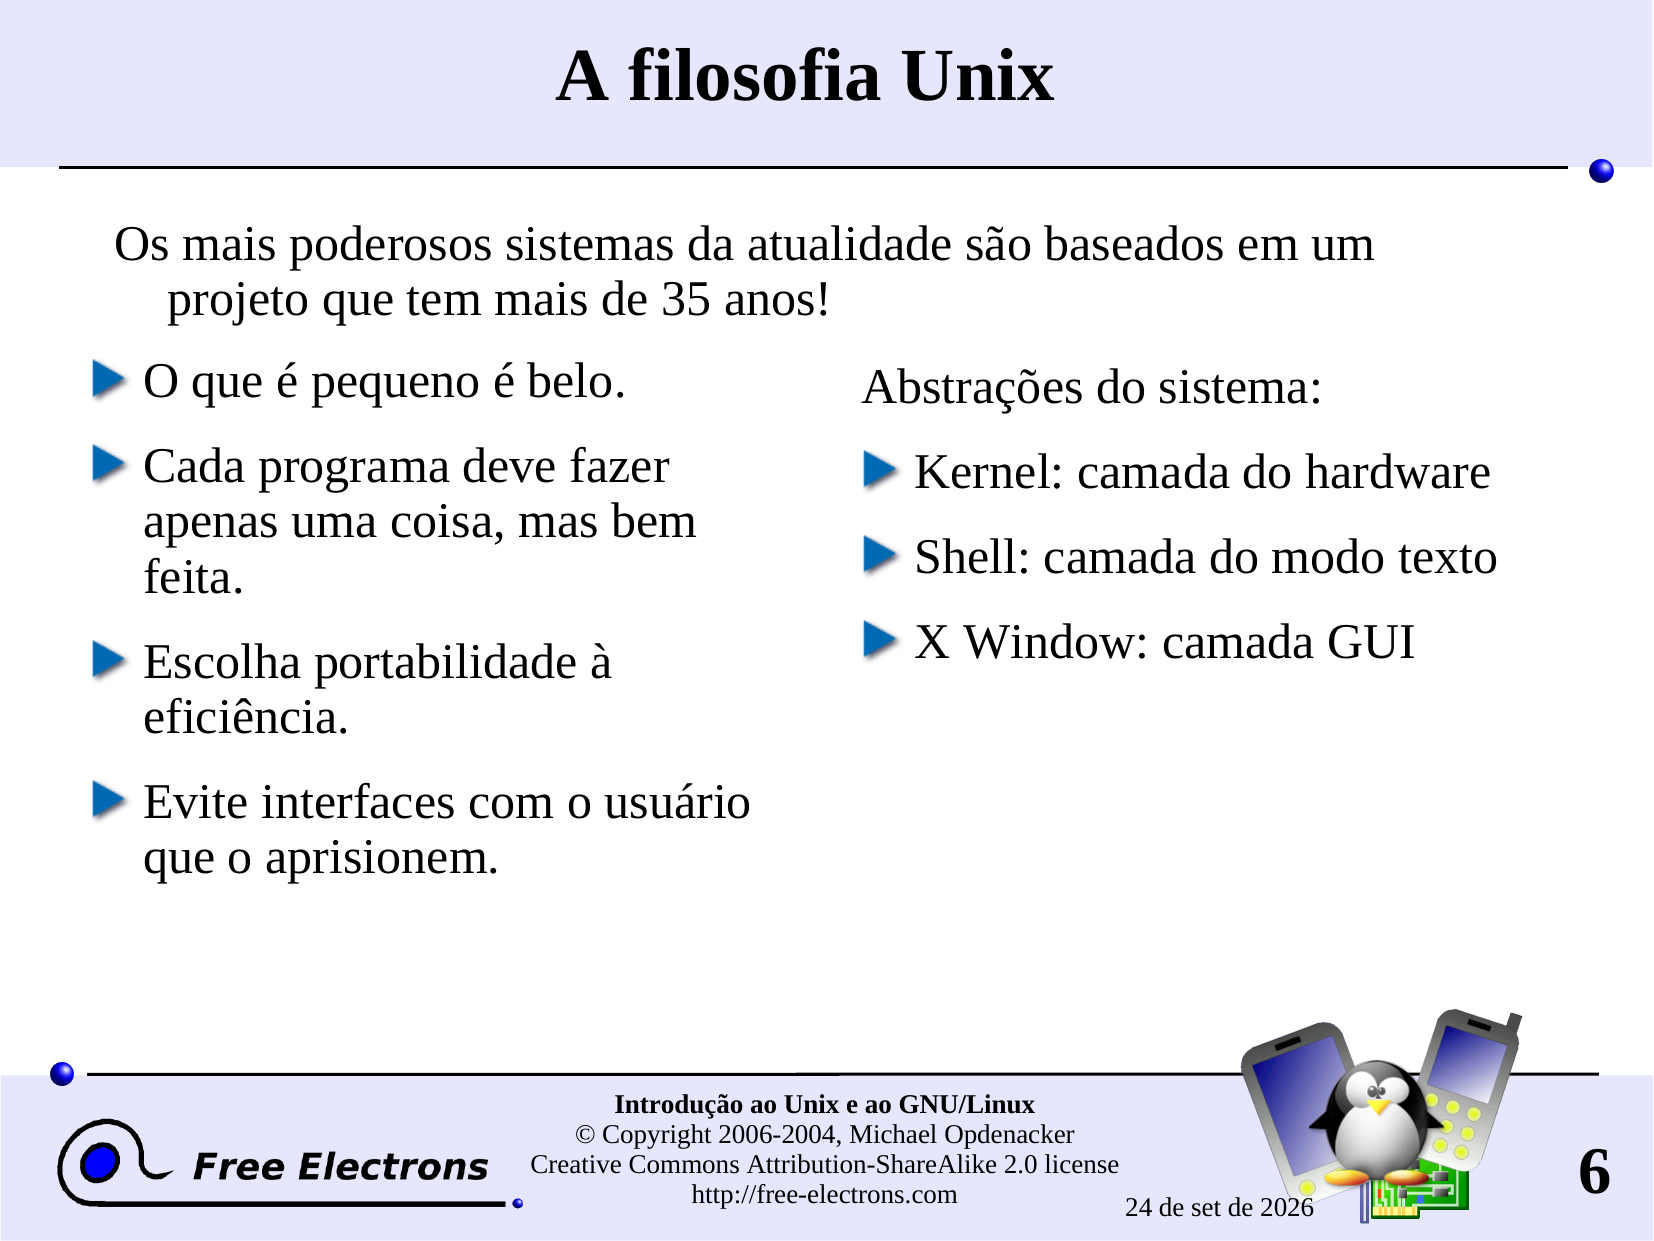

# A filosofia Unix
Os mais poderosos sistemas da atualidade são baseados em um projeto que tem mais de 35 anos!
O que é pequeno é belo.
Cada programa deve fazer apenas uma coisa, mas bem feita.
Escolha portabilidade à eficiência.
Evite interfaces com o usuário que o aprisionem.
Abstrações do sistema:
Kernel: camada do hardware
Shell: camada do modo texto
X Window: camada GUI